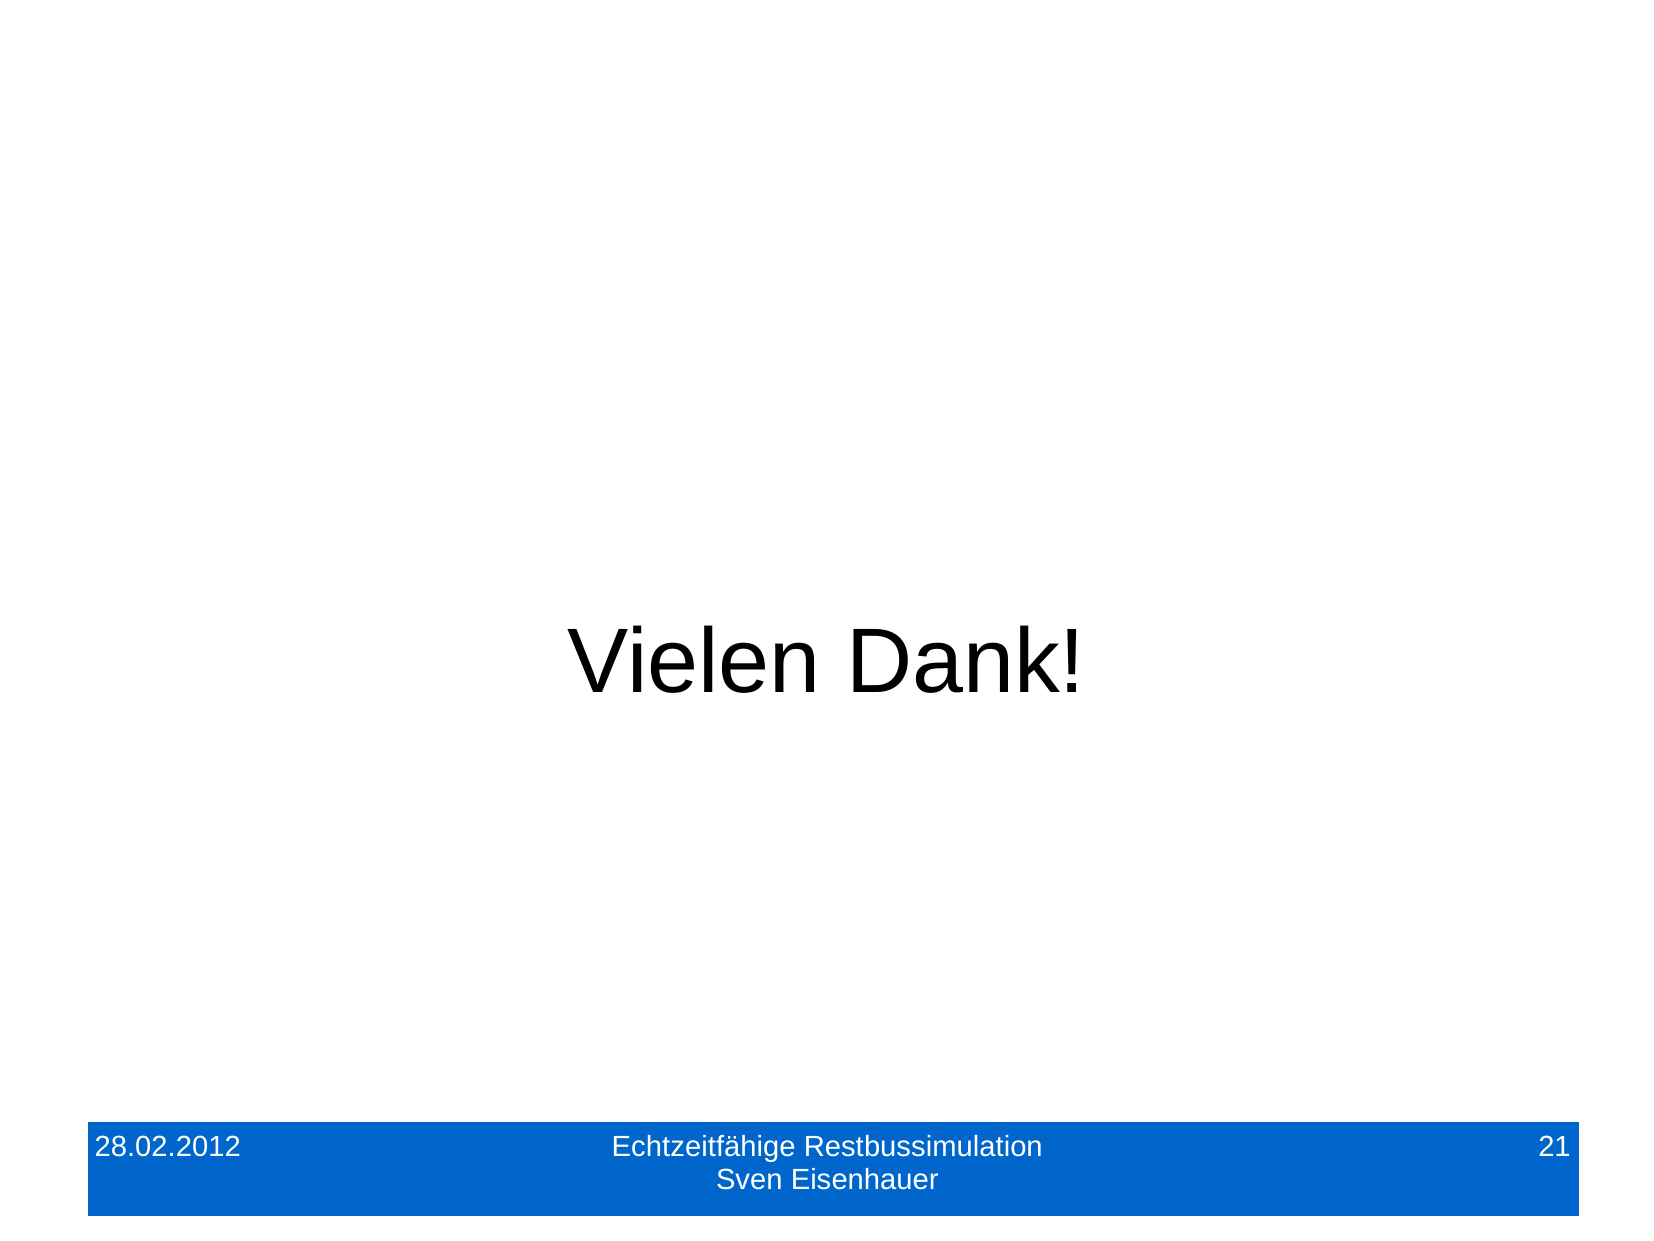

# Vielen Dank!
28.02.2012
Echtzeitfähige Restbussimulation
21